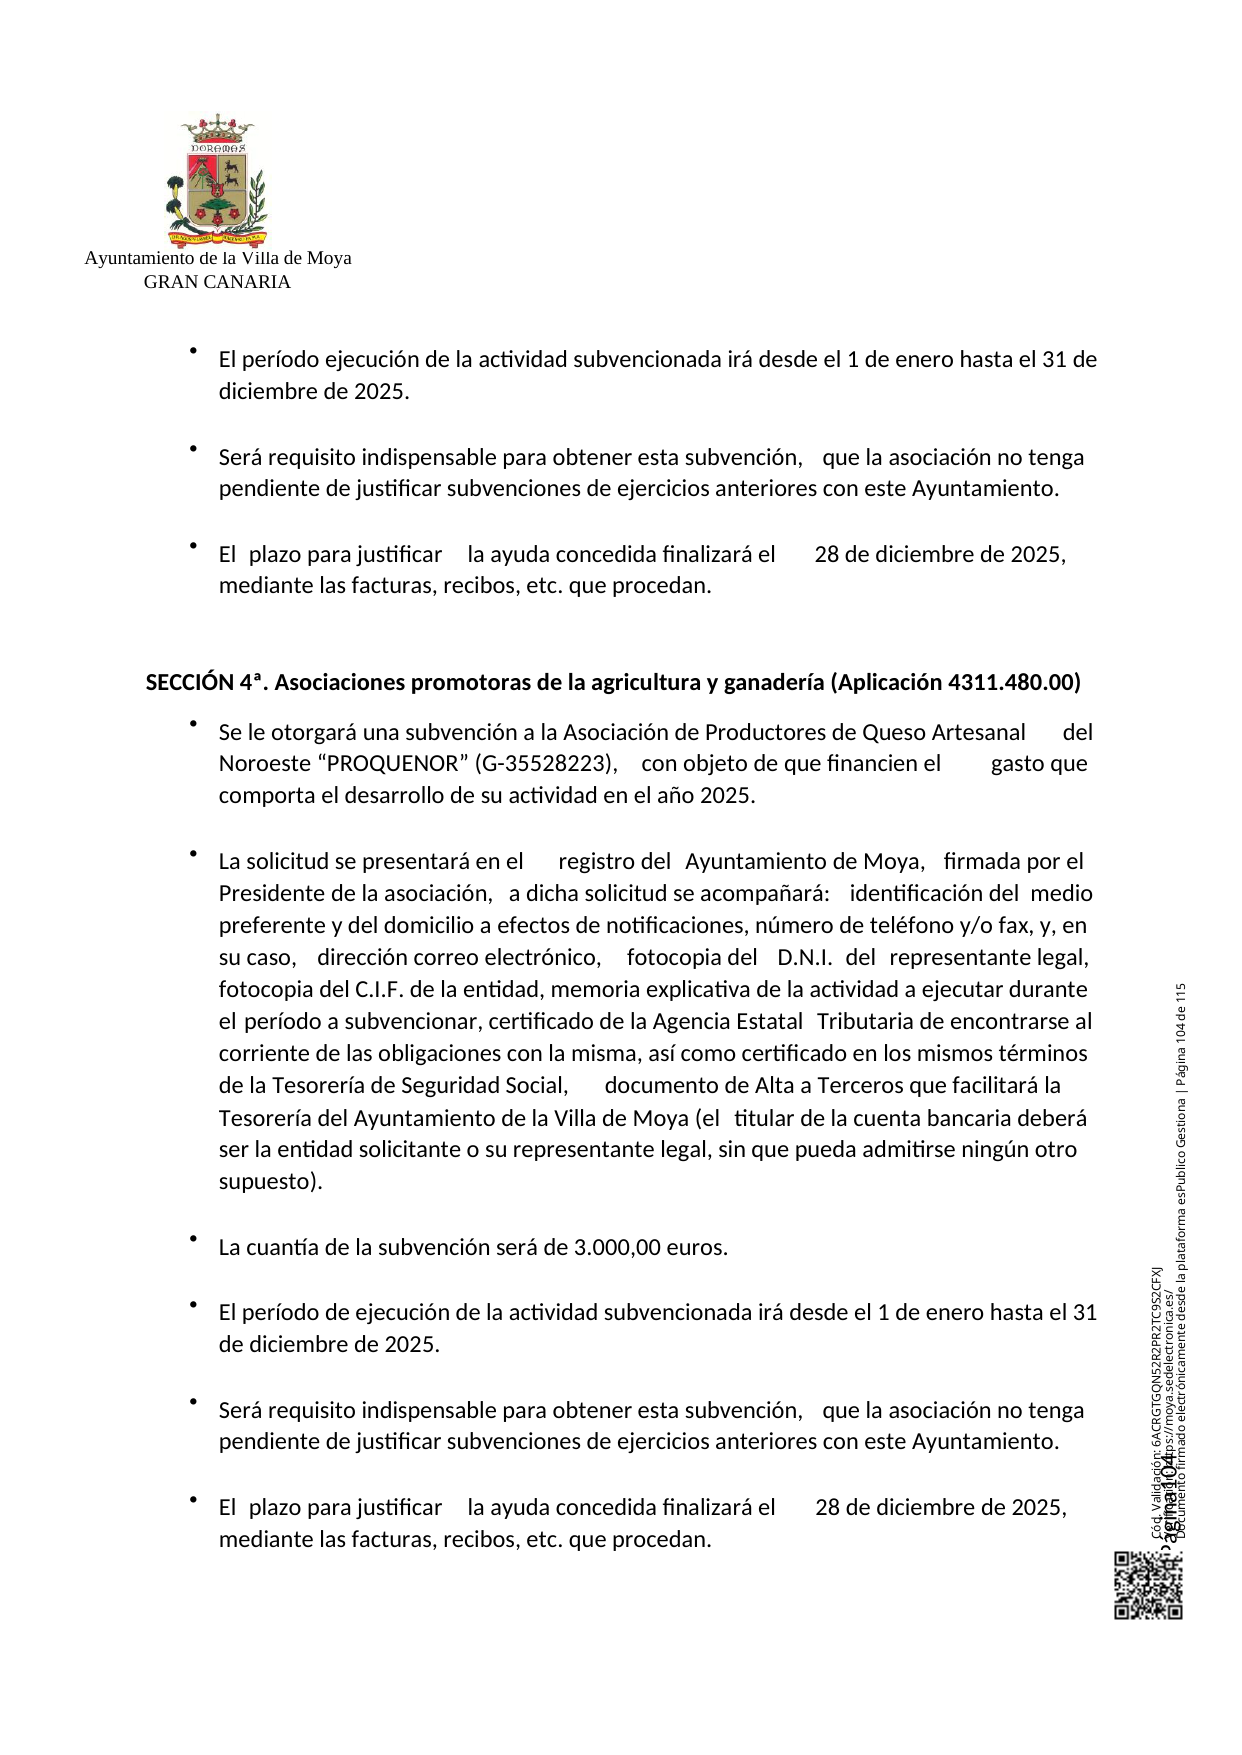

Ayuntamiento de la Villa de Moya
GRAN CANARIA
•
El período ejecución de la actividad subvencionada irá desde el 1 de enero hasta el 31 de
diciembre de 2025.
•
Será requisito indispensable para obtener esta subvención,
que la asociación no tenga
pendiente de justificar subvenciones de ejercicios anteriores con este Ayuntamiento.
•
El
plazo para justificar
la ayuda concedida finalizará el
28 de diciembre de 2025,
mediante las facturas, recibos, etc. que procedan.
SECCIÓN 4ª. Asociaciones promotoras de la agricultura y ganadería (Aplicación 4311.480.00)
•
Se le otorgará una subvención a la Asociación de Productores de Queso Artesanal
del
Noroeste “PROQUENOR” (G-35528223),
con objeto de que financien el
gasto que
comporta el desarrollo de su actividad en el año 2025.
•
La solicitud se presentará en el
registro del
Ayuntamiento de Moya,
firmada por el
Presidente de la asociación,
a dicha solicitud se acompañará:
identificación del
medio
preferente y del domicilio a efectos de notificaciones, número de teléfono y/o fax, y, en
su caso,
dirección correo electrónico,
fotocopia del
D.N.I.
del
representante legal,
fotocopia del C.I.F. de la entidad, memoria explicativa de la actividad a ejecutar durante
el
período a subvencionar, certificado de la Agencia Estatal
Tributaria de encontrarse al
corriente de las obligaciones con la misma, así como certificado en los mismos términos
de la Tesorería de Seguridad Social,
documento de Alta a Terceros que facilitará la
Tesorería del
Ayuntamiento de la Villa de Moya (el
titular de la cuenta bancaria deberá
ser la entidad solicitante o su representante legal, sin que pueda admitirse ningún otro
supuesto).
•
La cuantía de la subvención será de 3.000,00 euros.
Documento firmado electrónicamente desde la plataforma esPublico Gestiona | Página 104 de 115
•
El período de ejecución de la actividad subvencionada irá desde el 1 de enero hasta el 31
de diciembre de 2025.
•
Cód. Validación: 6ACRGTGQN52R2PR2TC9S2CFXJ
Será requisito indispensable para obtener esta subvención,
que la asociación no tenga
Verificación: https://moya.sedelectronica.es/
pendiente de justificar subvenciones de ejercicios anteriores con este Ayuntamiento.
Página104
•
El
plazo para justificar
la ayuda concedida finalizará el
28 de diciembre de 2025,
mediante las facturas, recibos, etc. que procedan.